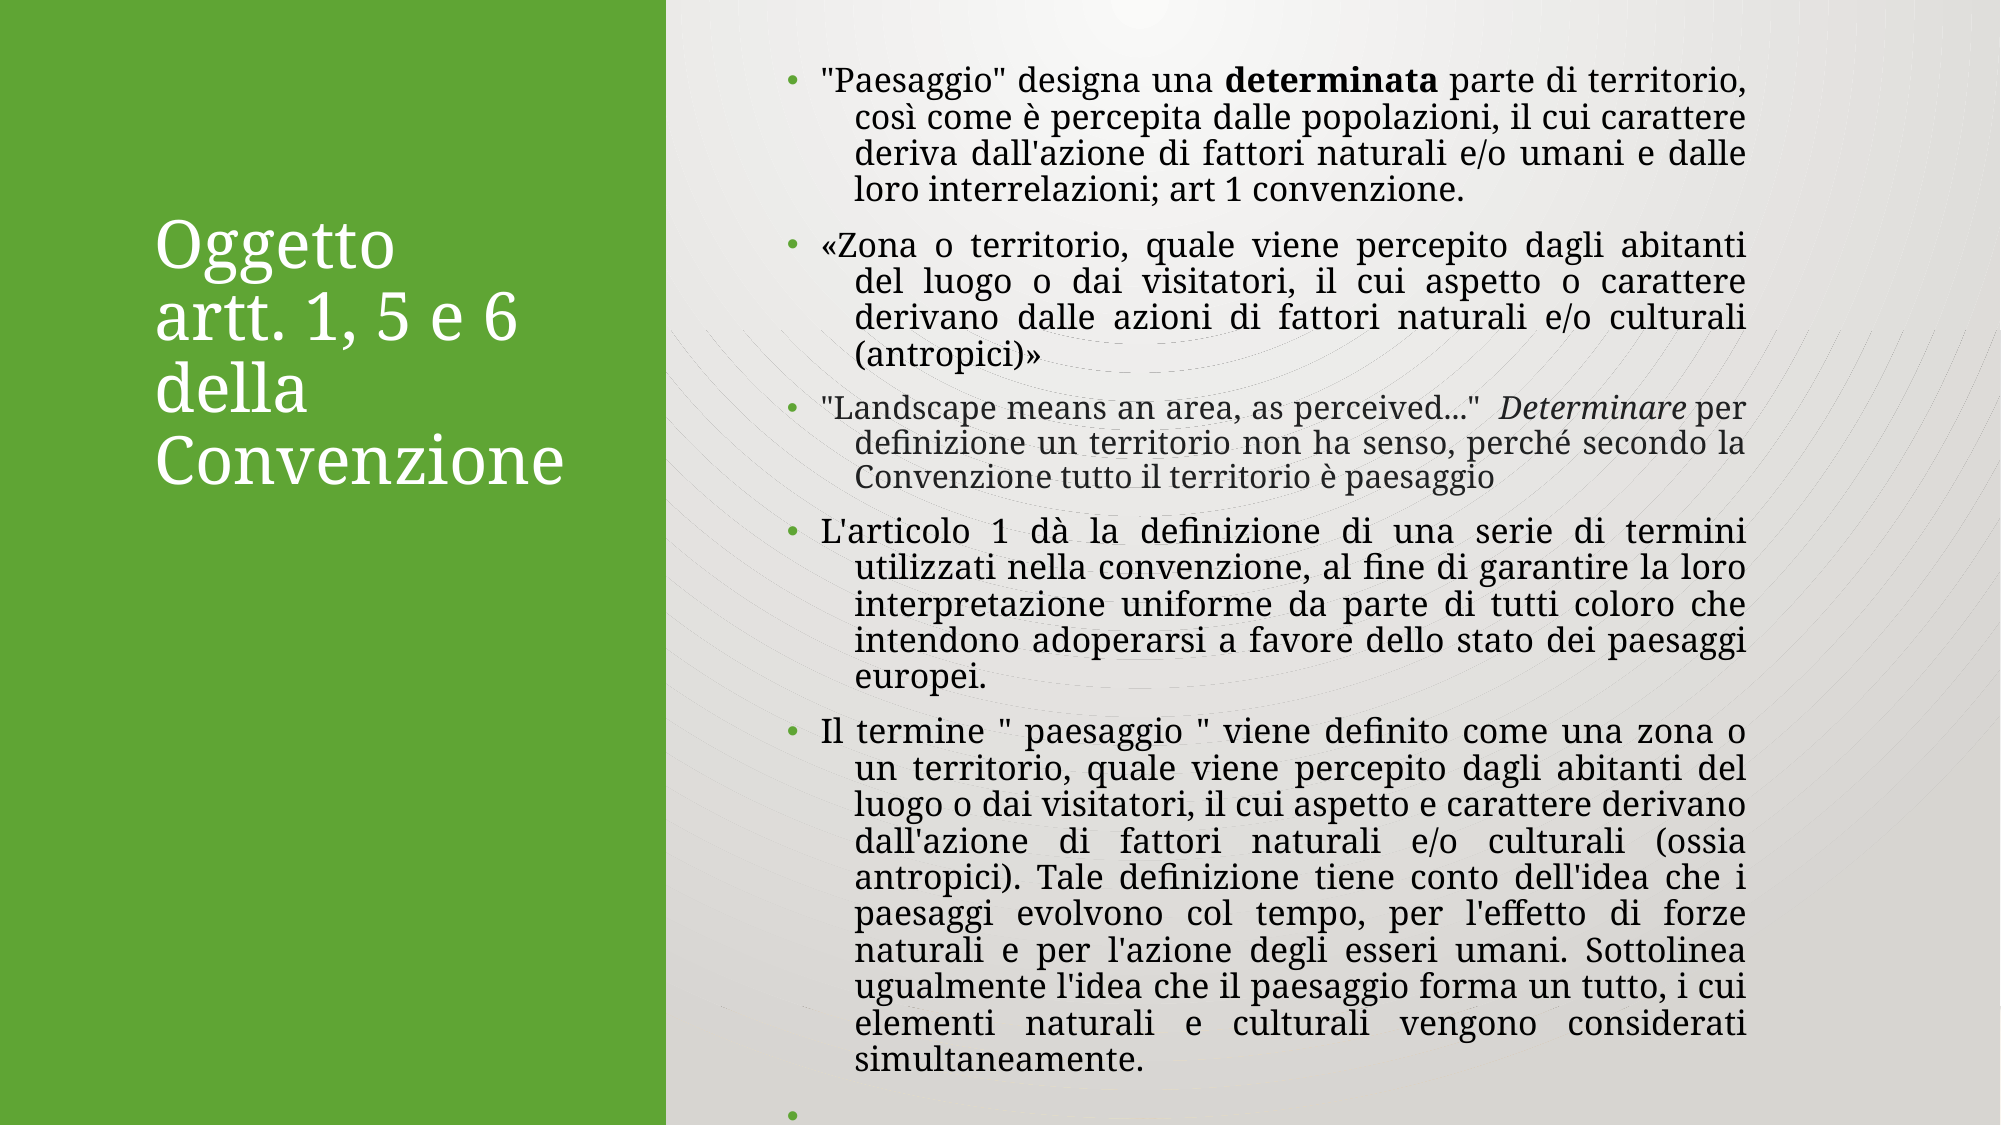

"Paesaggio" designa una determinata parte di territorio, così come è percepita dalle popolazioni, il cui carattere deriva dall'azione di fattori naturali e/o umani e dalle loro interrelazioni; art 1 convenzione.
«Zona o territorio, quale viene percepito dagli abitanti del luogo o dai visitatori, il cui aspetto o carattere derivano dalle azioni di fattori naturali e/o culturali (antropici)»
"Landscape means an area, as perceived..."  Determinare per definizione un territorio non ha senso, perché secondo la Convenzione tutto il territorio è paesaggio
L'articolo 1 dà la definizione di una serie di termini utilizzati nella convenzione, al fine di garantire la loro interpretazione uniforme da parte di tutti coloro che intendono adoperarsi a favore dello stato dei paesaggi europei.
Il termine " paesaggio " viene definito come una zona o un territorio, quale viene percepito dagli abitanti del luogo o dai visitatori, il cui aspetto e carattere derivano dall'azione di fattori naturali e/o culturali (ossia antropici). Tale definizione tiene conto dell'idea che i paesaggi evolvono col tempo, per l'effetto di forze naturali e per l'azione degli esseri umani. Sottolinea ugualmente l'idea che il paesaggio forma un tutto, i cui elementi naturali e culturali vengono considerati simultaneamente.
# Oggetto artt. 1, 5 e 6 della Convenzione